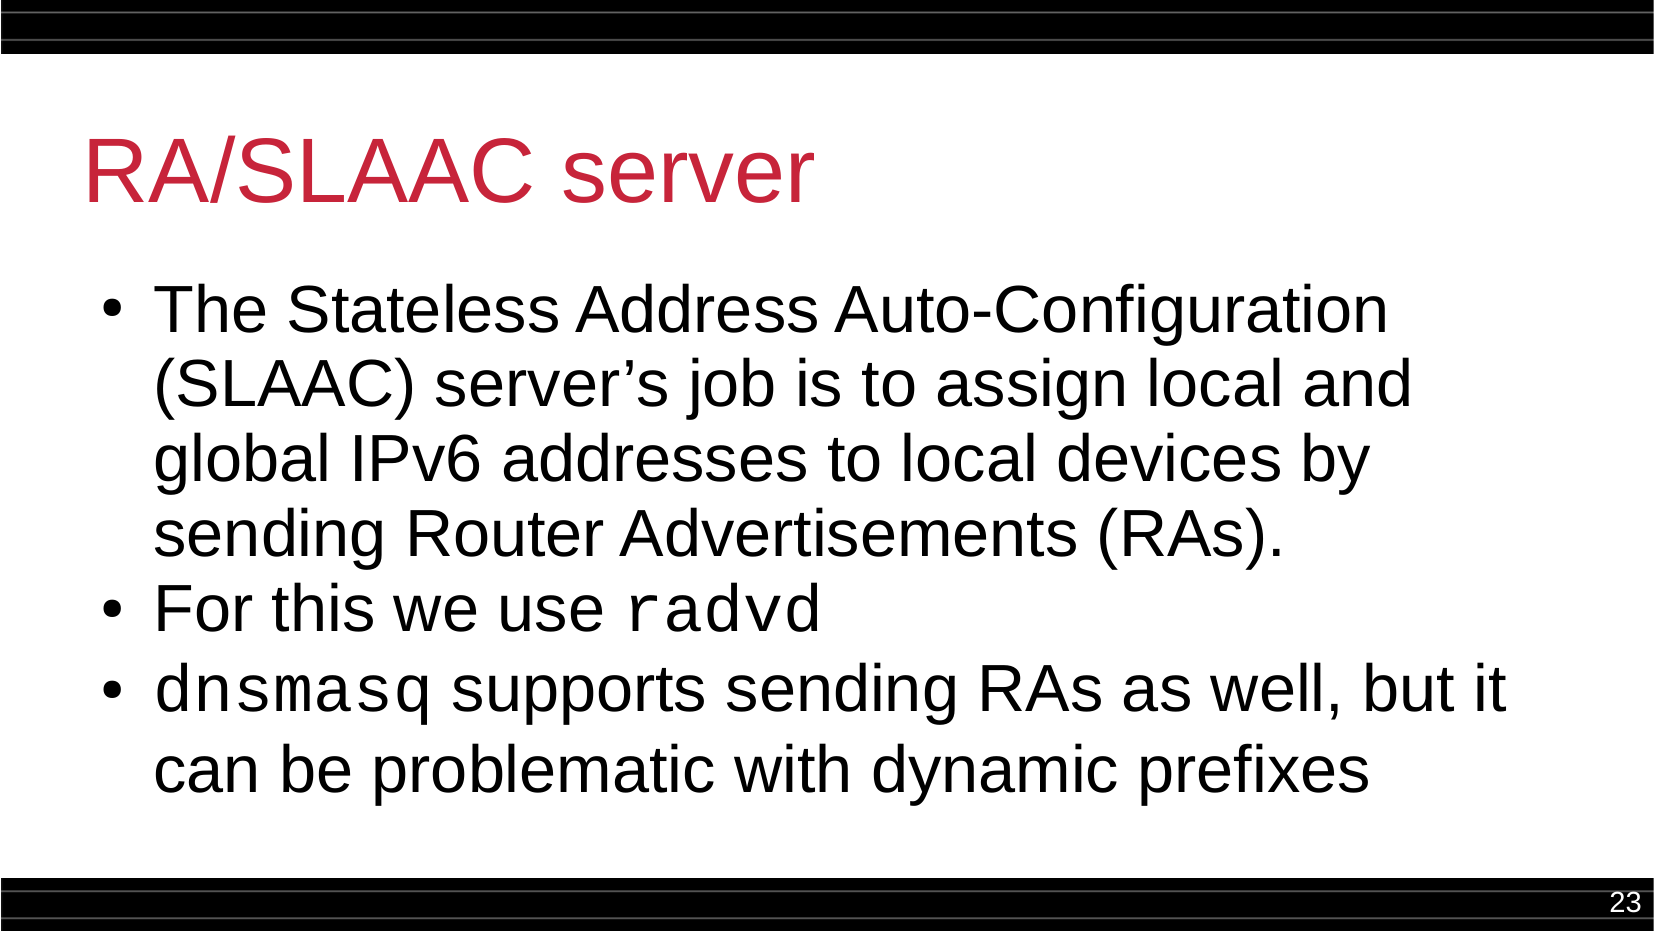

# RA/SLAAC server
The Stateless Address Auto-Configuration (SLAAC) server’s job is to assign local and global IPv6 addresses to local devices by sending Router Advertisements (RAs).
For this we use radvd
dnsmasq supports sending RAs as well, but it can be problematic with dynamic prefixes